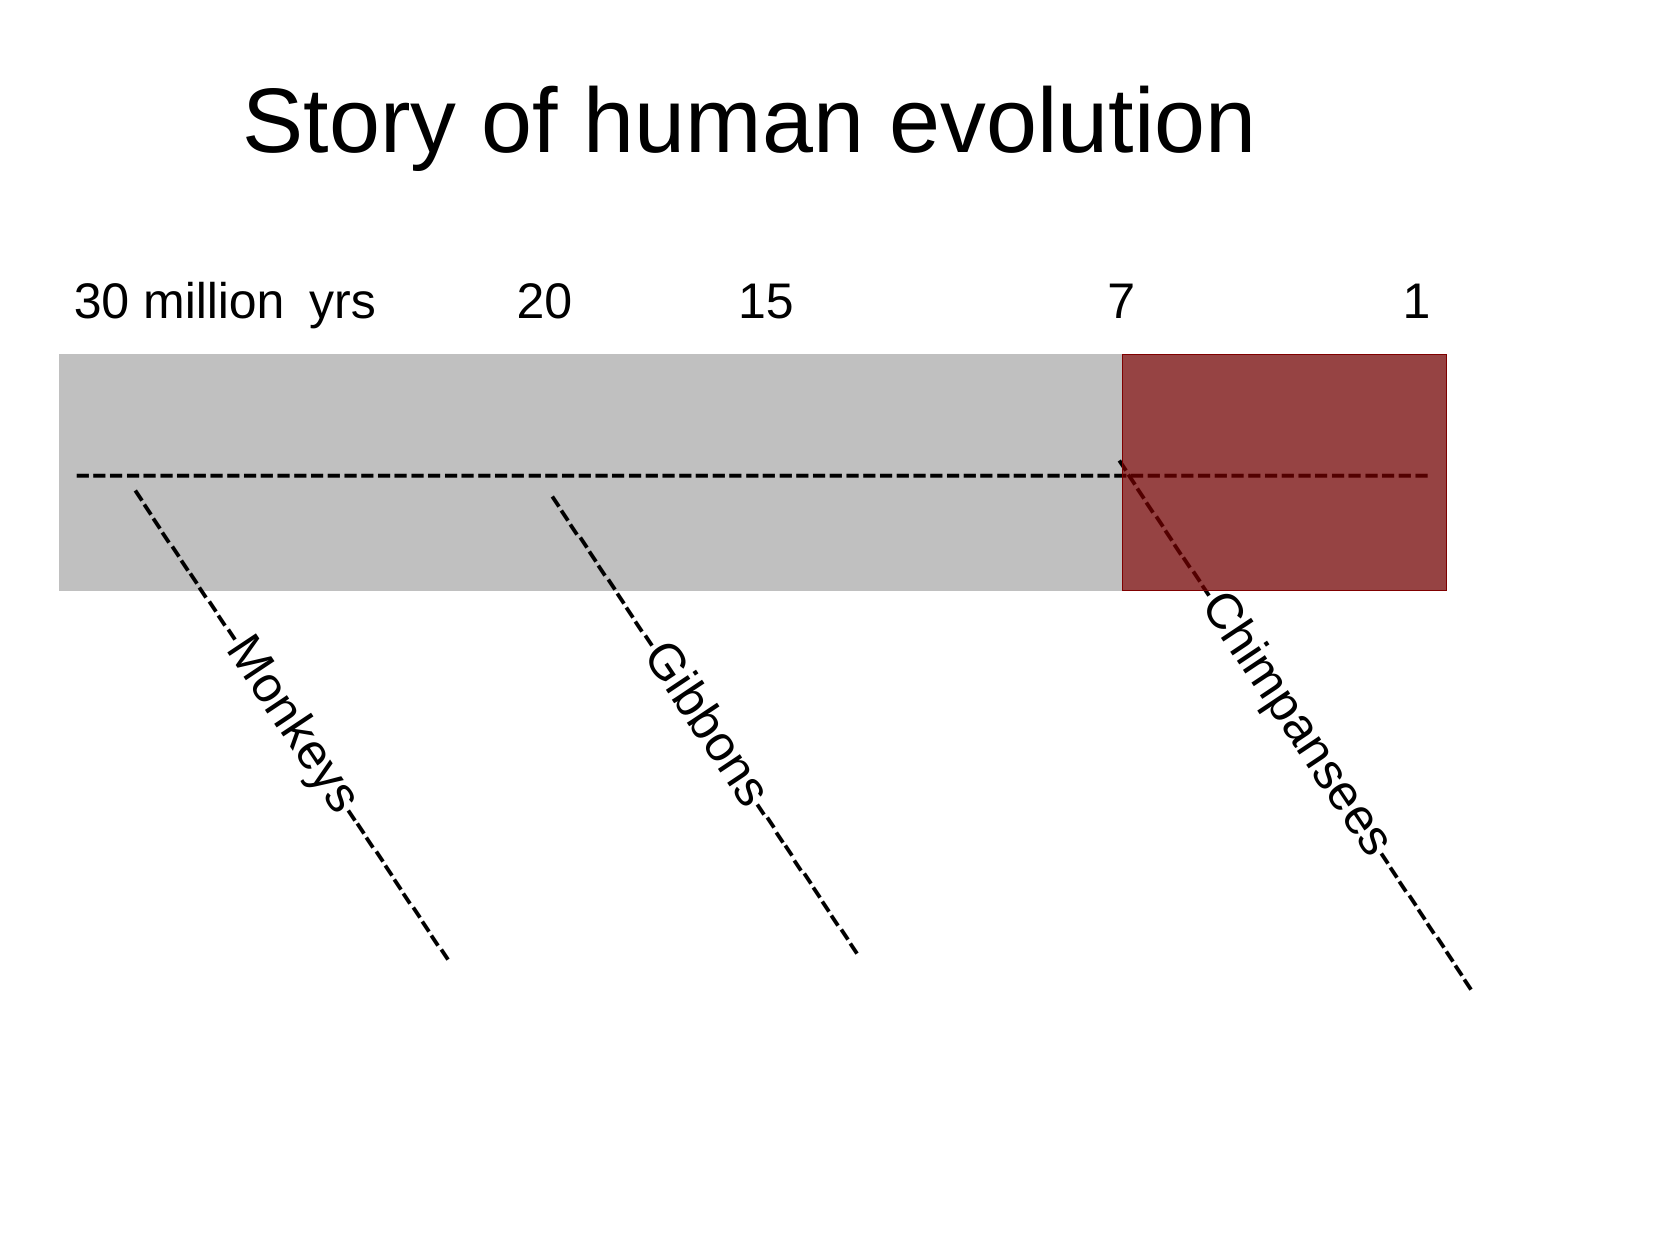

# Story of human evolution
30 million	 yrs		20			15					7				1
---------------------------------------------------------------------------------
-----------Monkeys-----------
-----------Gibbons-----------
----------Chimpansees----------